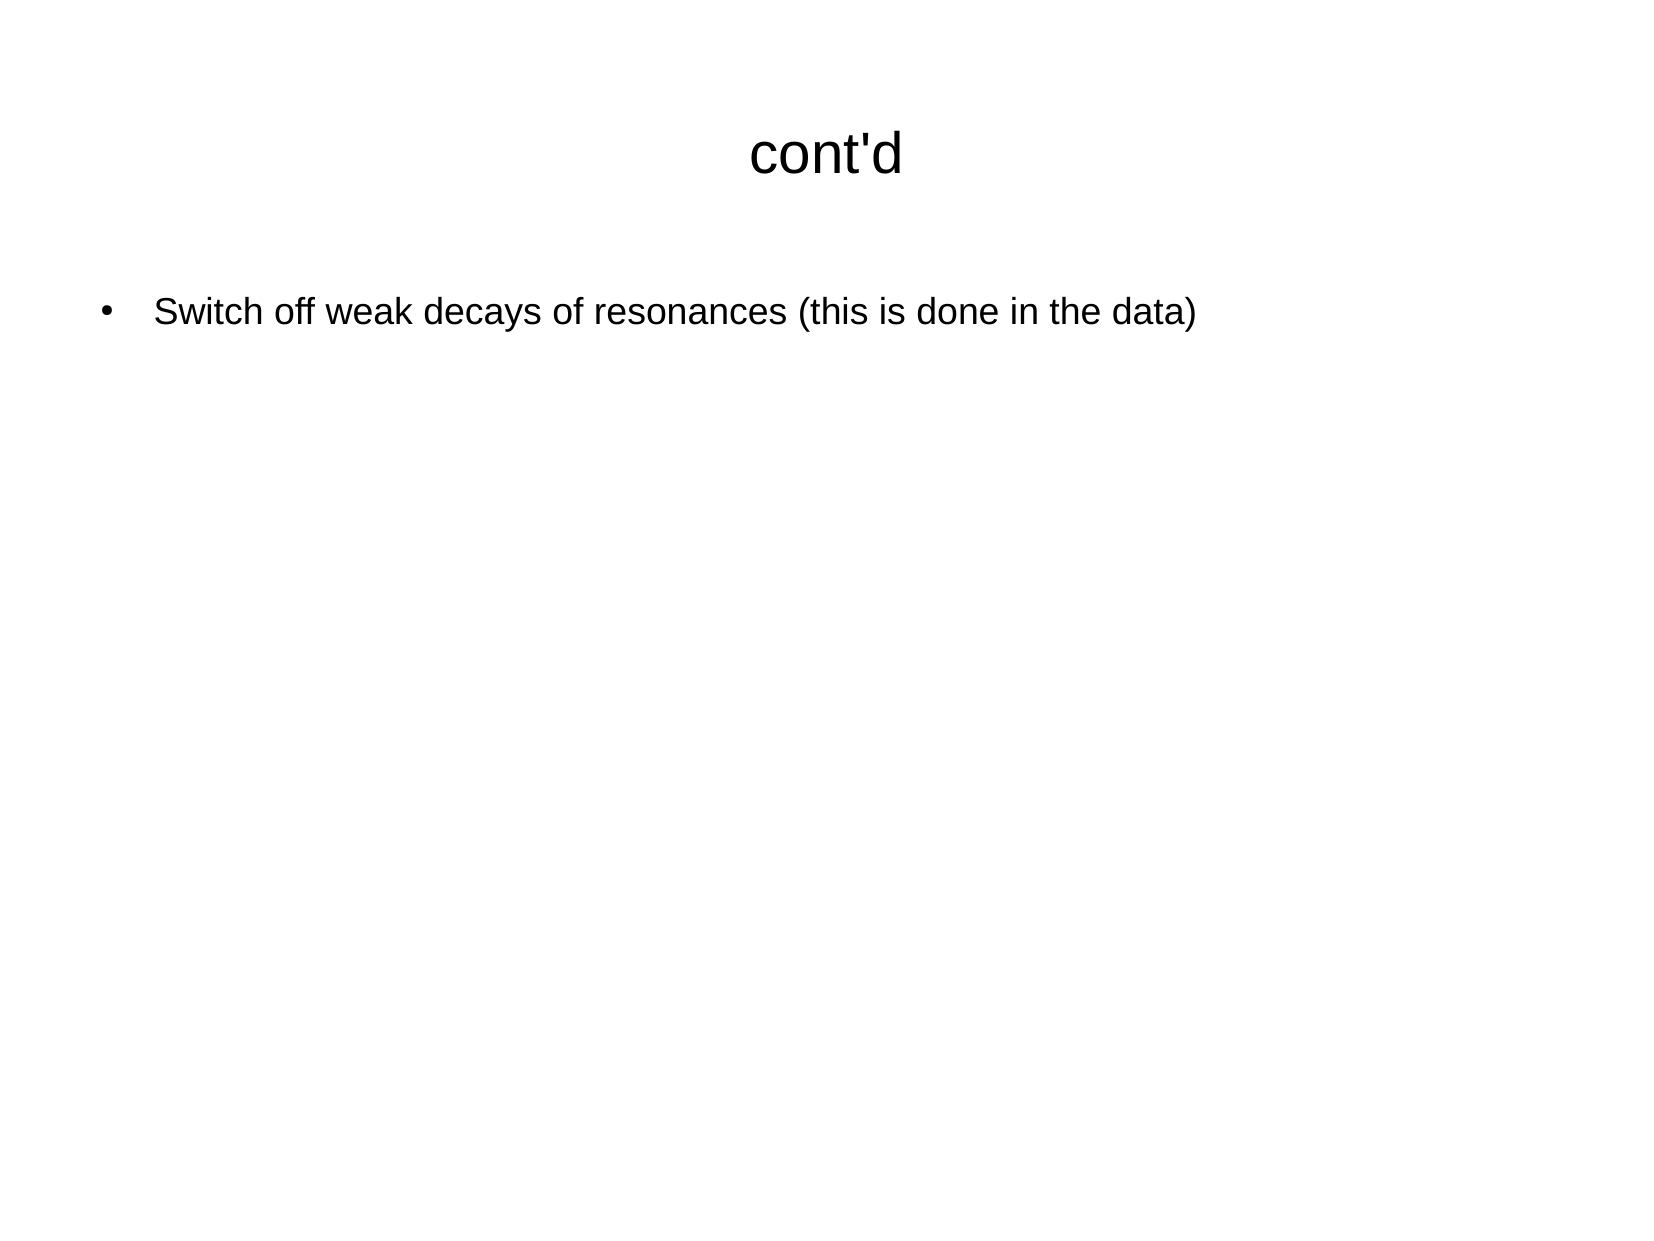

# cont'd
Switch off weak decays of resonances (this is done in the data)